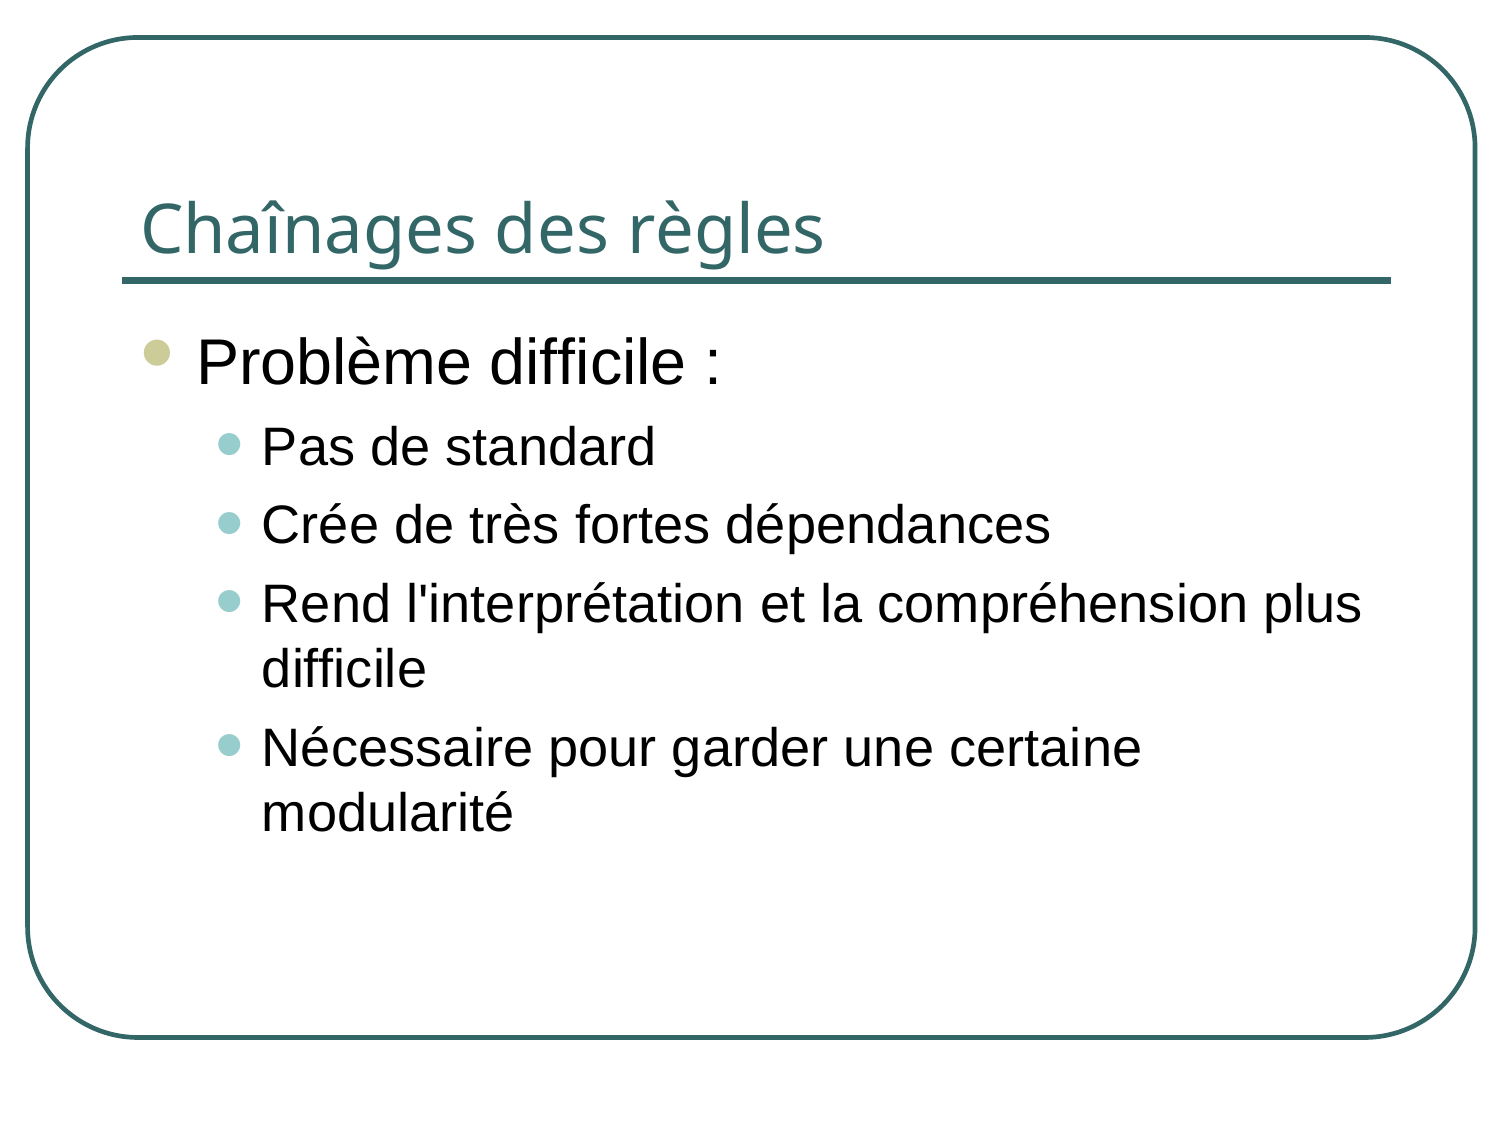

# Chaînages des règles
Problème difficile :
Pas de standard
Crée de très fortes dépendances
Rend l'interprétation et la compréhension plus difficile
Nécessaire pour garder une certaine modularité